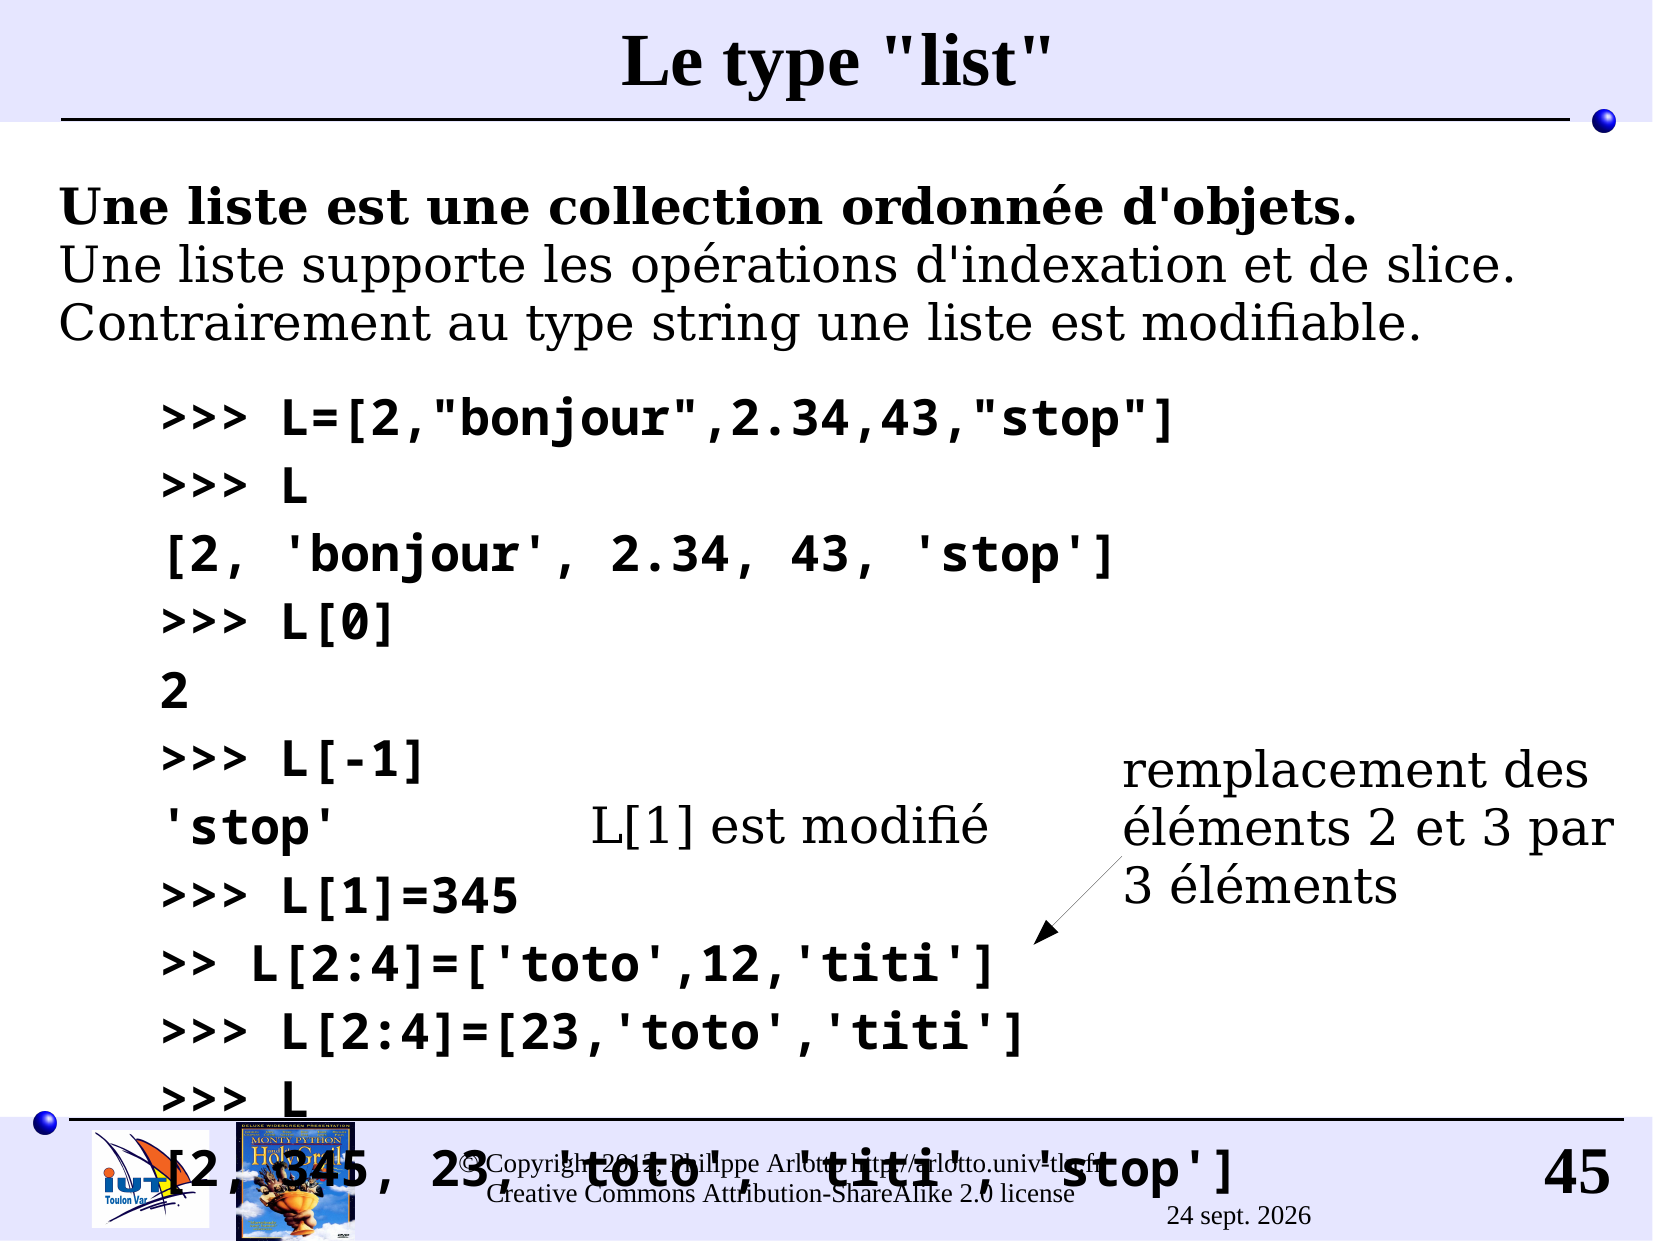

# Le type "list"
Une liste est une collection ordonnée d'objets.
Une liste supporte les opérations d'indexation et de slice.
Contrairement au type string une liste est modifiable.
>>> L=[2,"bonjour",2.34,43,"stop"]
>>> L
[2, 'bonjour', 2.34, 43, 'stop']
>>> L[0]
2
>>> L[-1]
'stop'
>>> L[1]=345
>> L[2:4]=['toto',12,'titi']
>>> L[2:4]=[23,'toto','titi']
>>> L
[2, 345, 23, 'toto', 'titi', 'stop']
remplacement des
éléments 2 et 3 par
3 éléments
L[1] est modifié